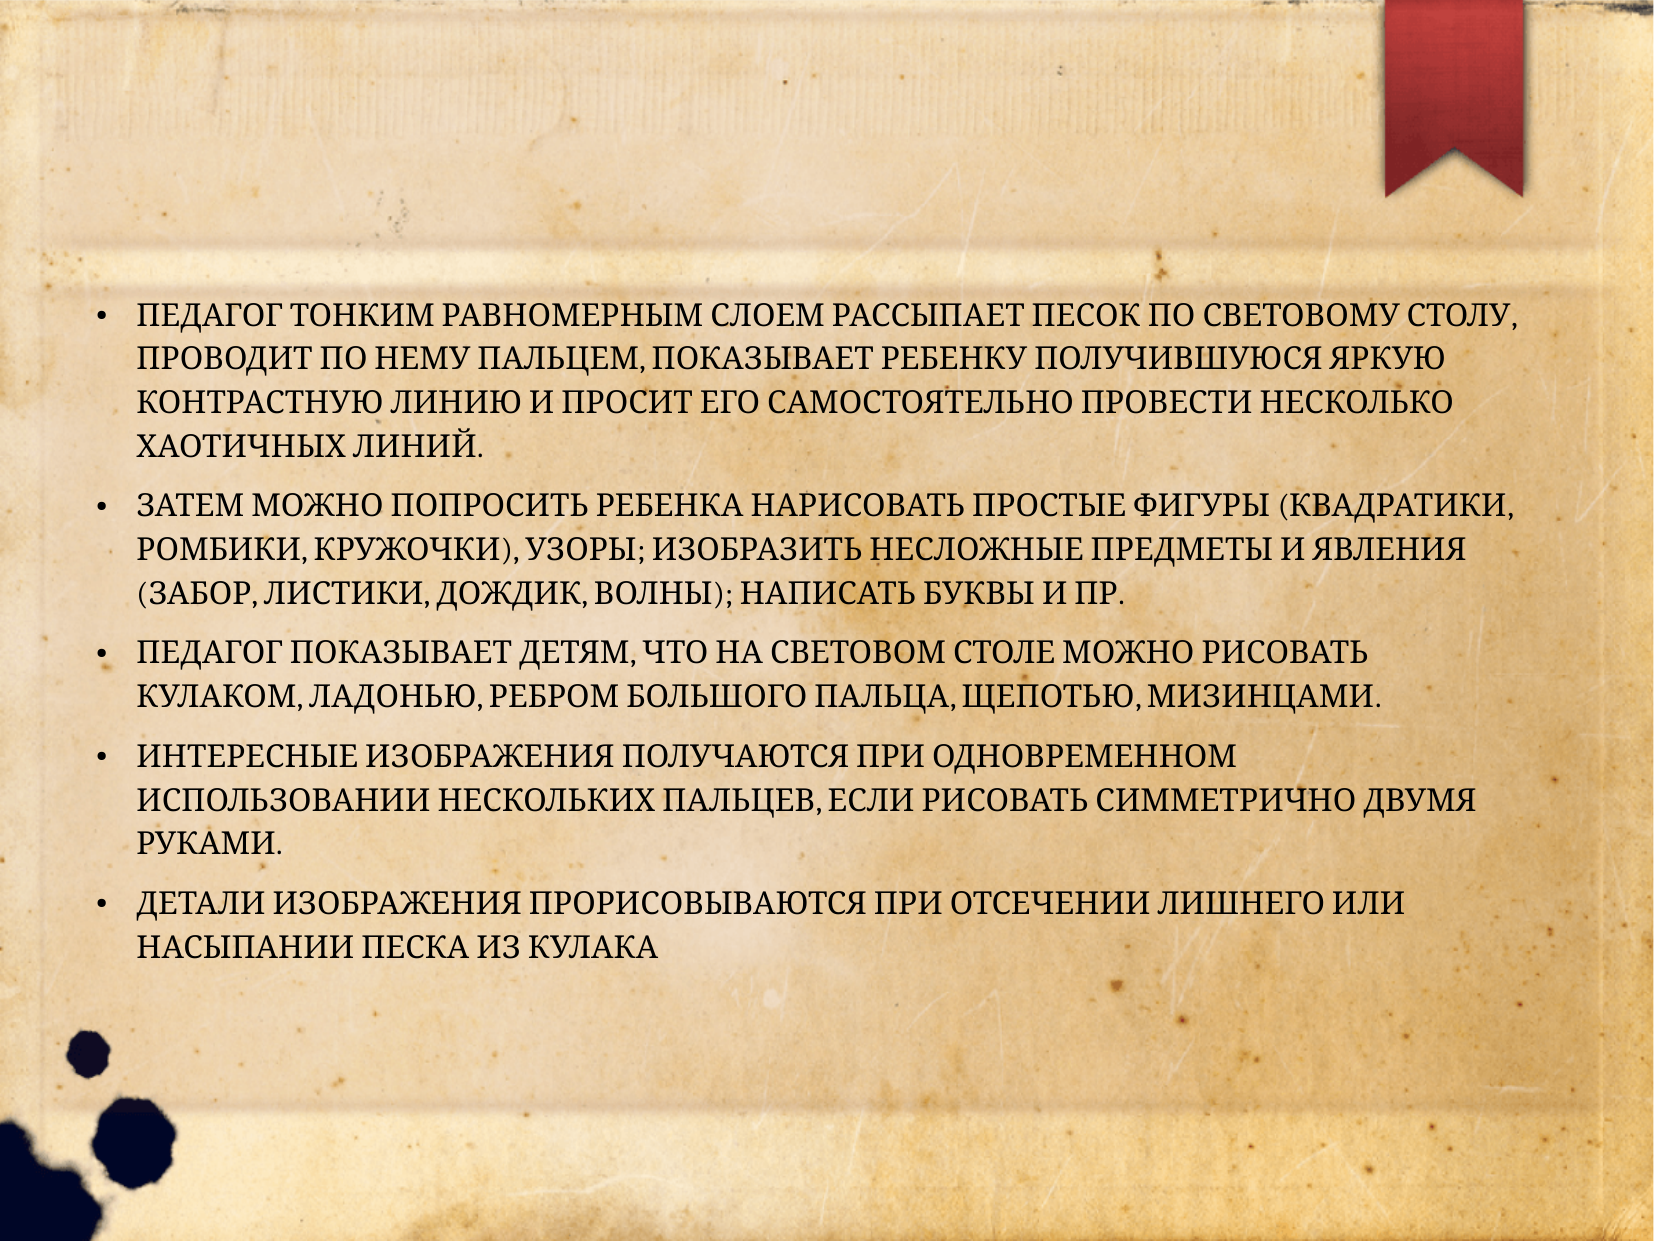

#
Педагог тонким равномерным слоем рассыпает песок по световому столу, проводит по нему пальцем, показывает ребенку получившуюся яркую контрастную линию и просит его самостоятельно провести несколько хаотичных линий.
Затем можно попросить ребенка нарисовать простые фигуры (квадратики, ромбики, кружочки), узоры; изобразить несложные предметы и явления (забор, листики, дождик, волны); написать буквы и пр.
Педагог показывает детям, что на световом столе можно рисовать кулаком, ладонью, ребром большого пальца, щепотью, мизинцами.
Интересные изображения получаются при одновременном использовании нескольких пальцев, если рисовать симметрично двумя руками.
Детали изображения прорисовываются при отсечении лишнего или насыпании песка из кулака